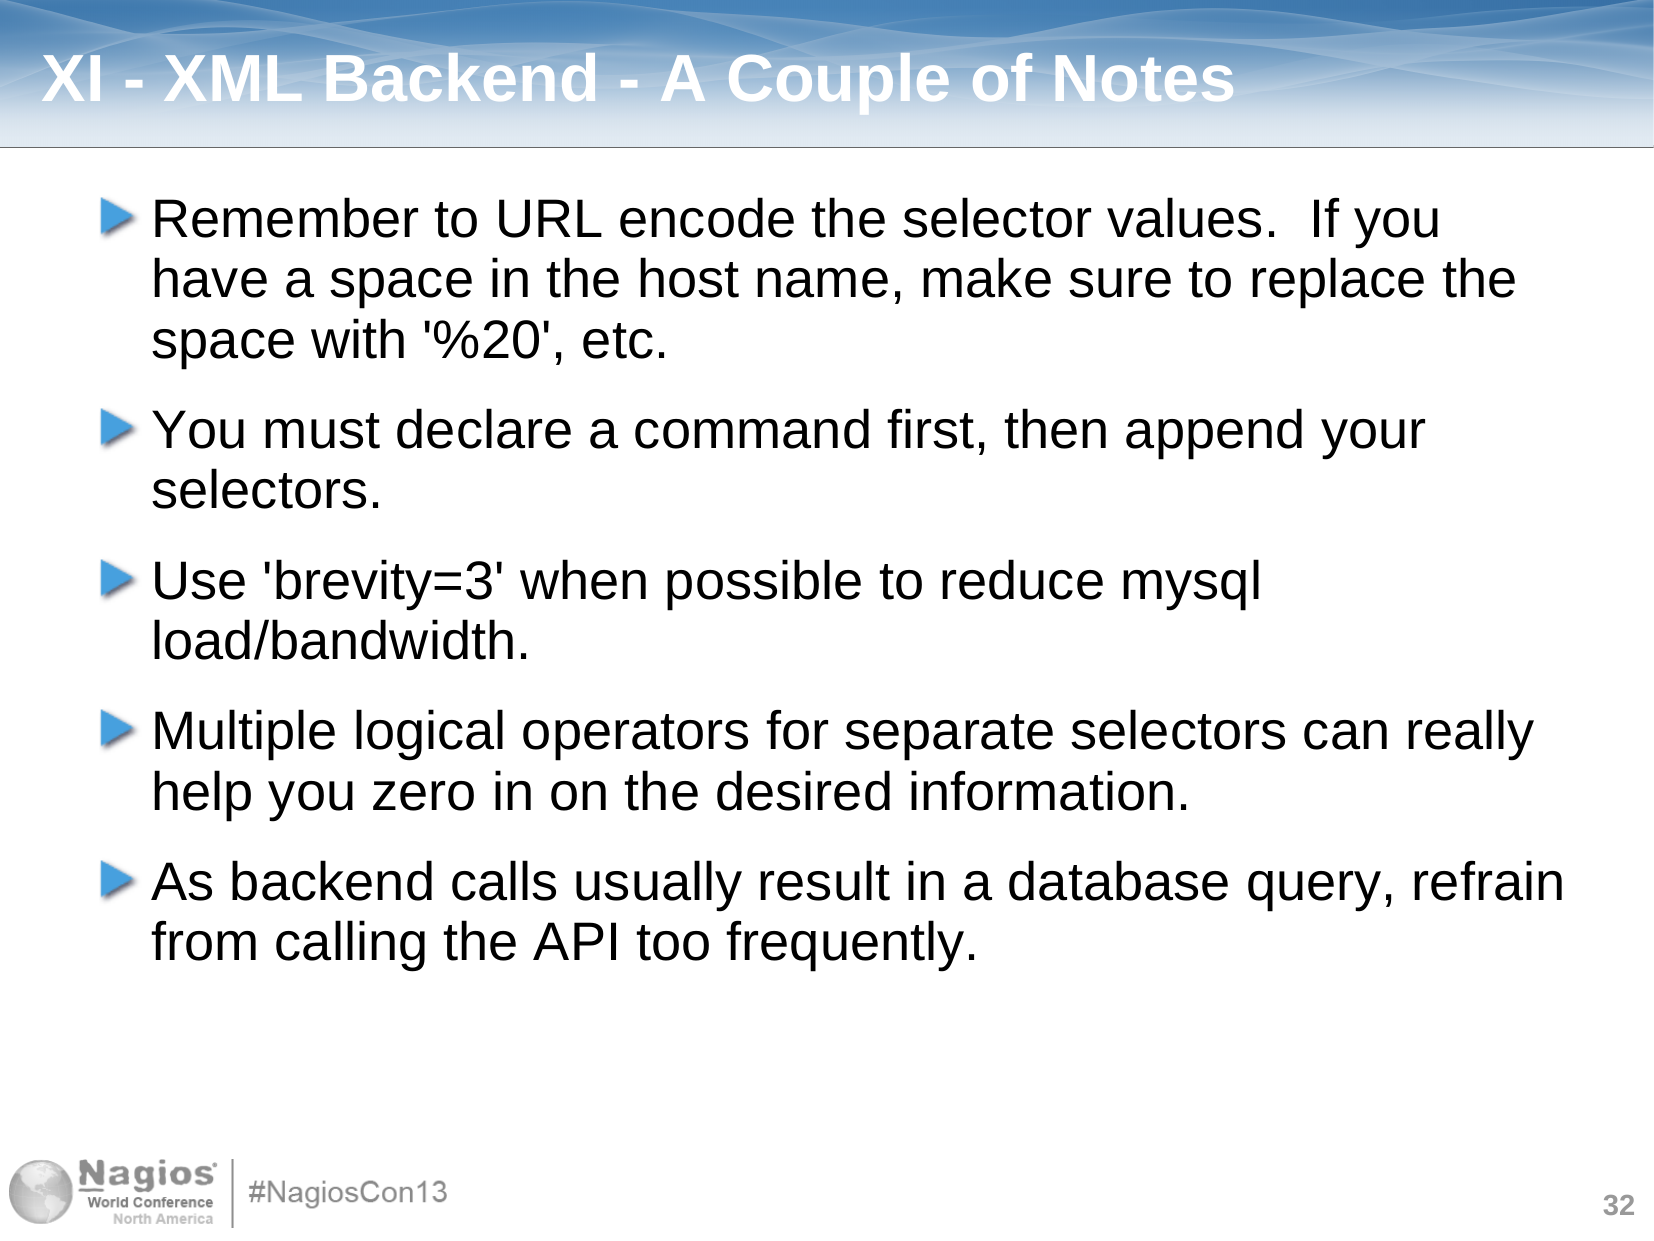

# XI - XML Backend - A Couple of Notes
Remember to URL encode the selector values. If you have a space in the host name, make sure to replace the space with '%20', etc.
You must declare a command first, then append your selectors.
Use 'brevity=3' when possible to reduce mysql load/bandwidth.
Multiple logical operators for separate selectors can really help you zero in on the desired information.
As backend calls usually result in a database query, refrain from calling the API too frequently.
32